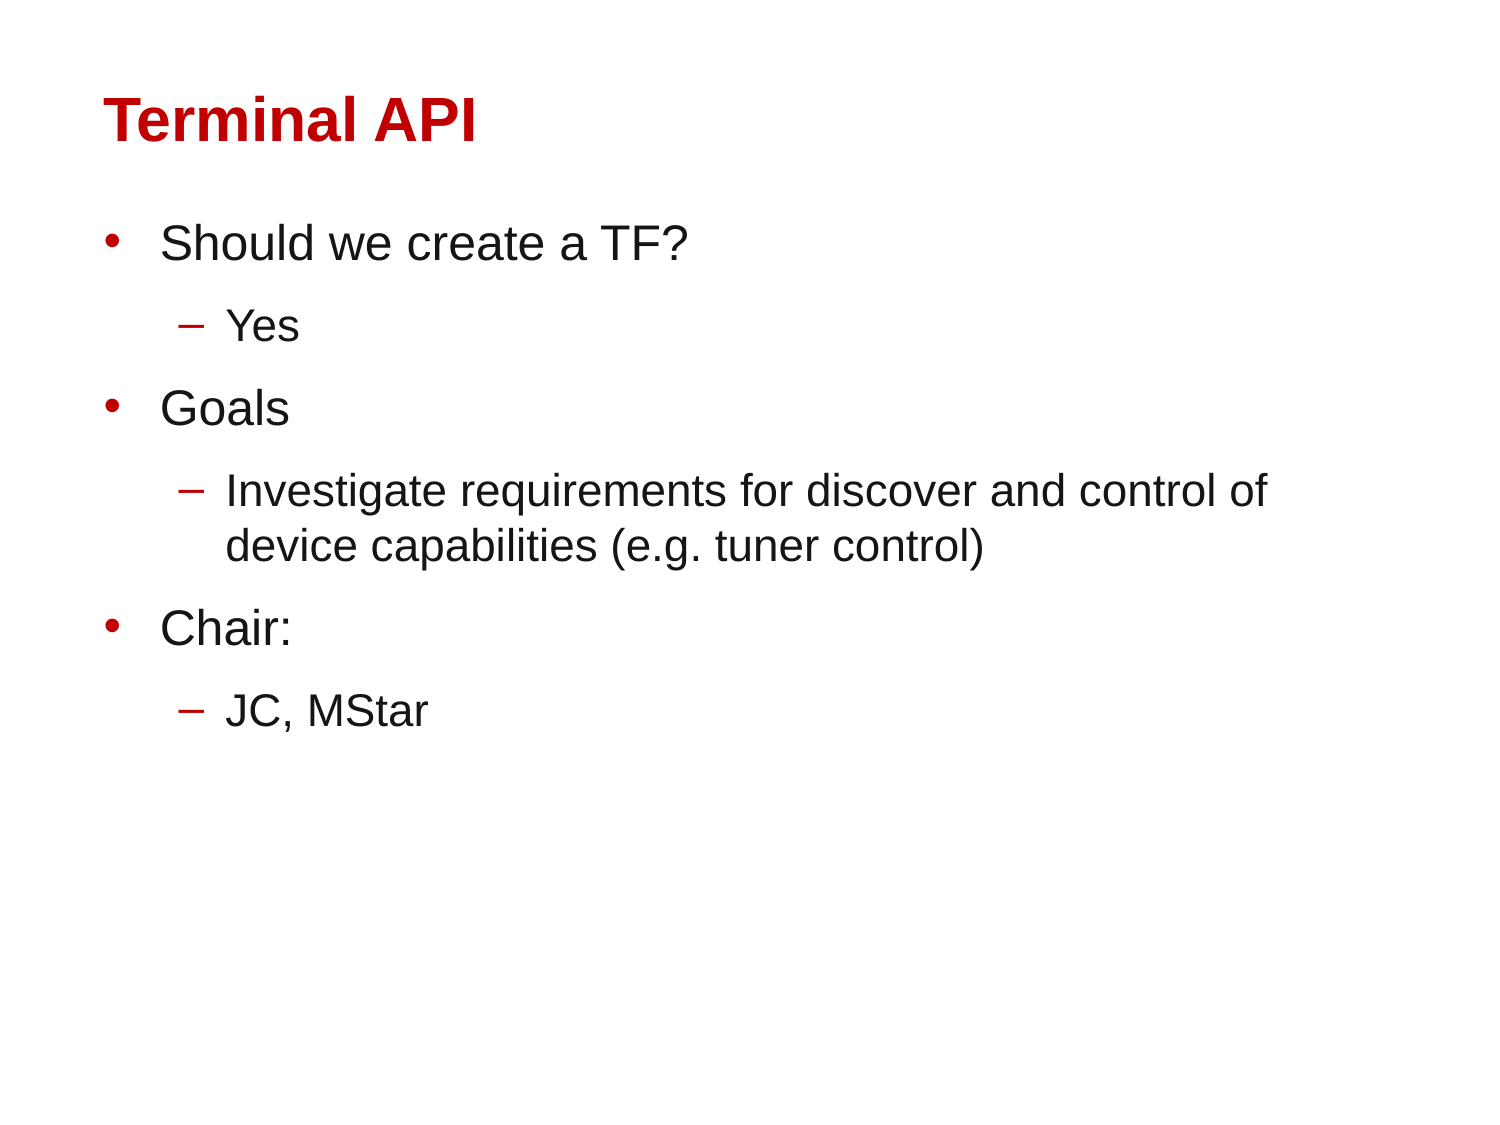

# Terminal API
Should we create a TF?
Yes
Goals
Investigate requirements for discover and control of device capabilities (e.g. tuner control)
Chair:
JC, MStar